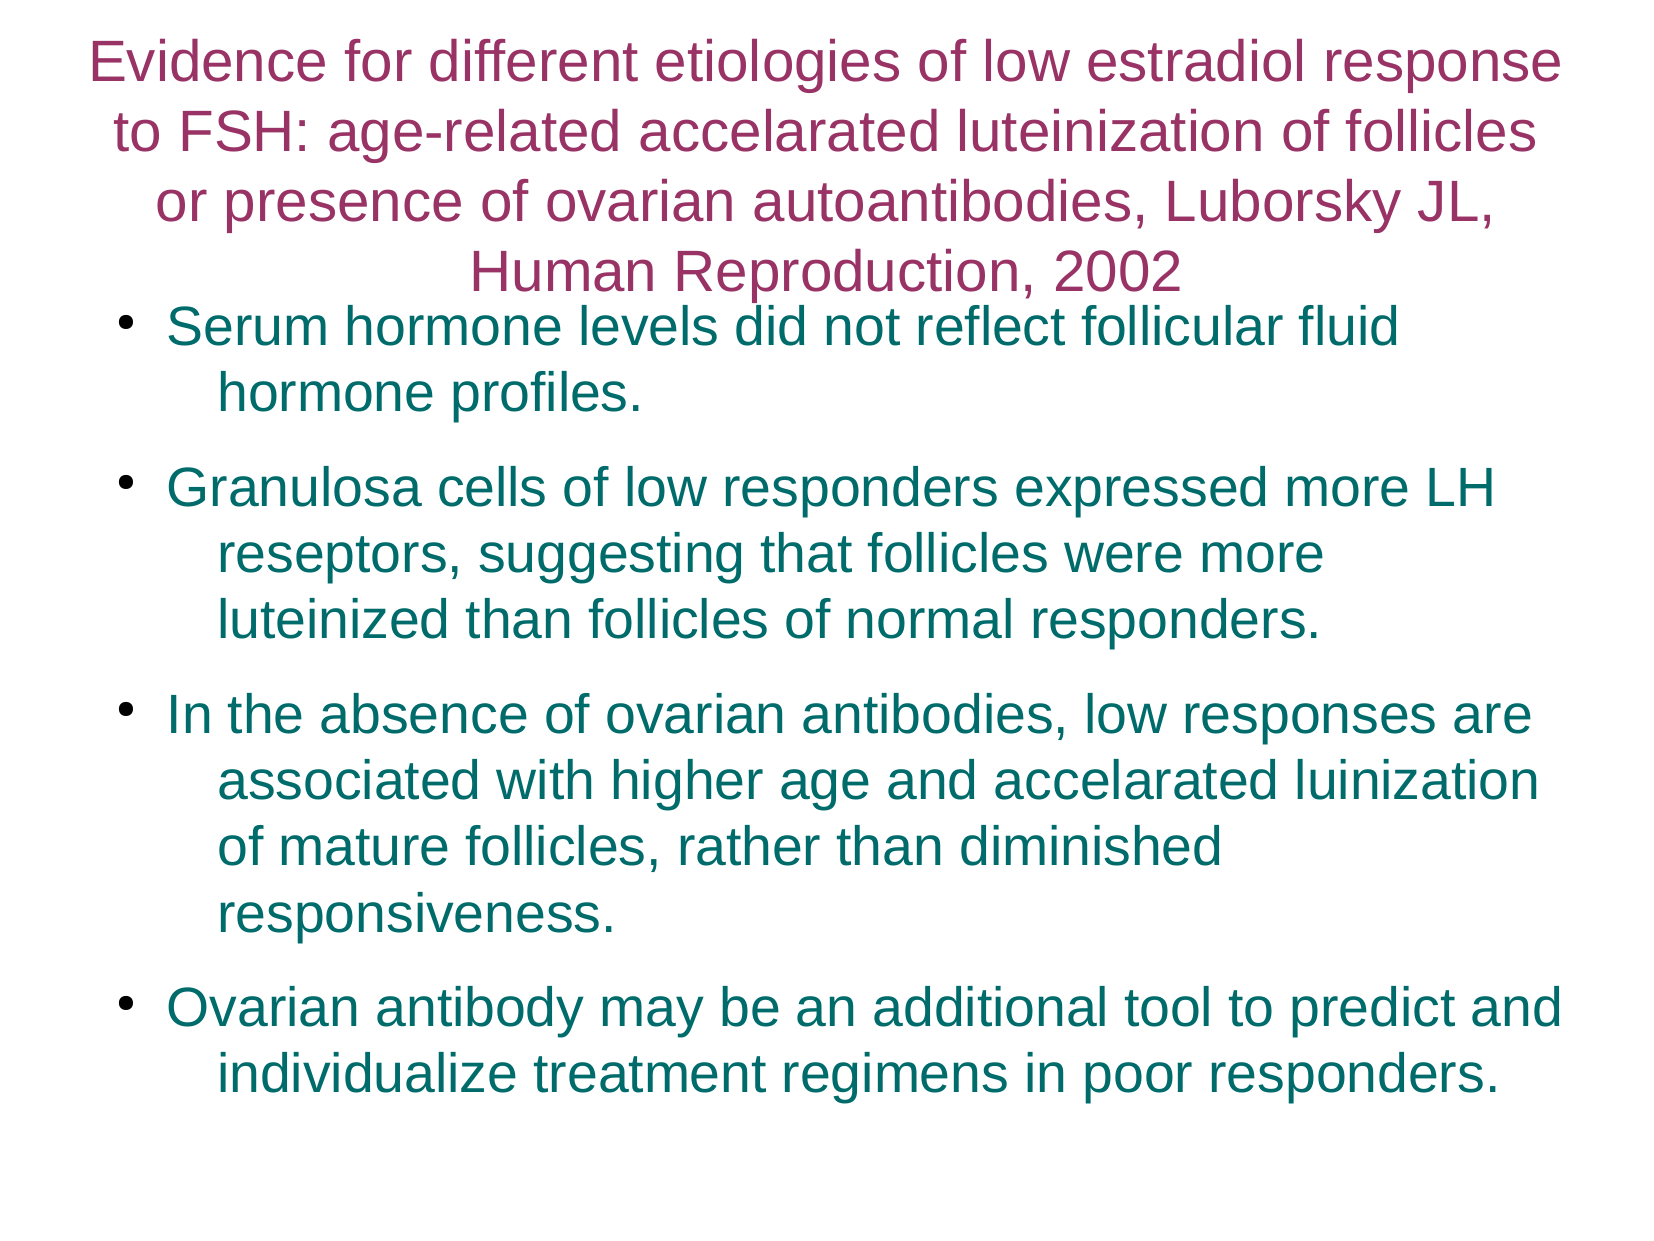

# Evidence for different etiologies of low estradiol response to FSH: age-related accelarated luteinization of follicles or presence of ovarian autoantibodies, Luborsky JL, Human Reproduction, 2002
Serum hormone levels did not reflect follicular fluid hormone profiles.
Granulosa cells of low responders expressed more LH reseptors, suggesting that follicles were more luteinized than follicles of normal responders.
In the absence of ovarian antibodies, low responses are associated with higher age and accelarated luinization of mature follicles, rather than diminished responsiveness.
Ovarian antibody may be an additional tool to predict and individualize treatment regimens in poor responders.